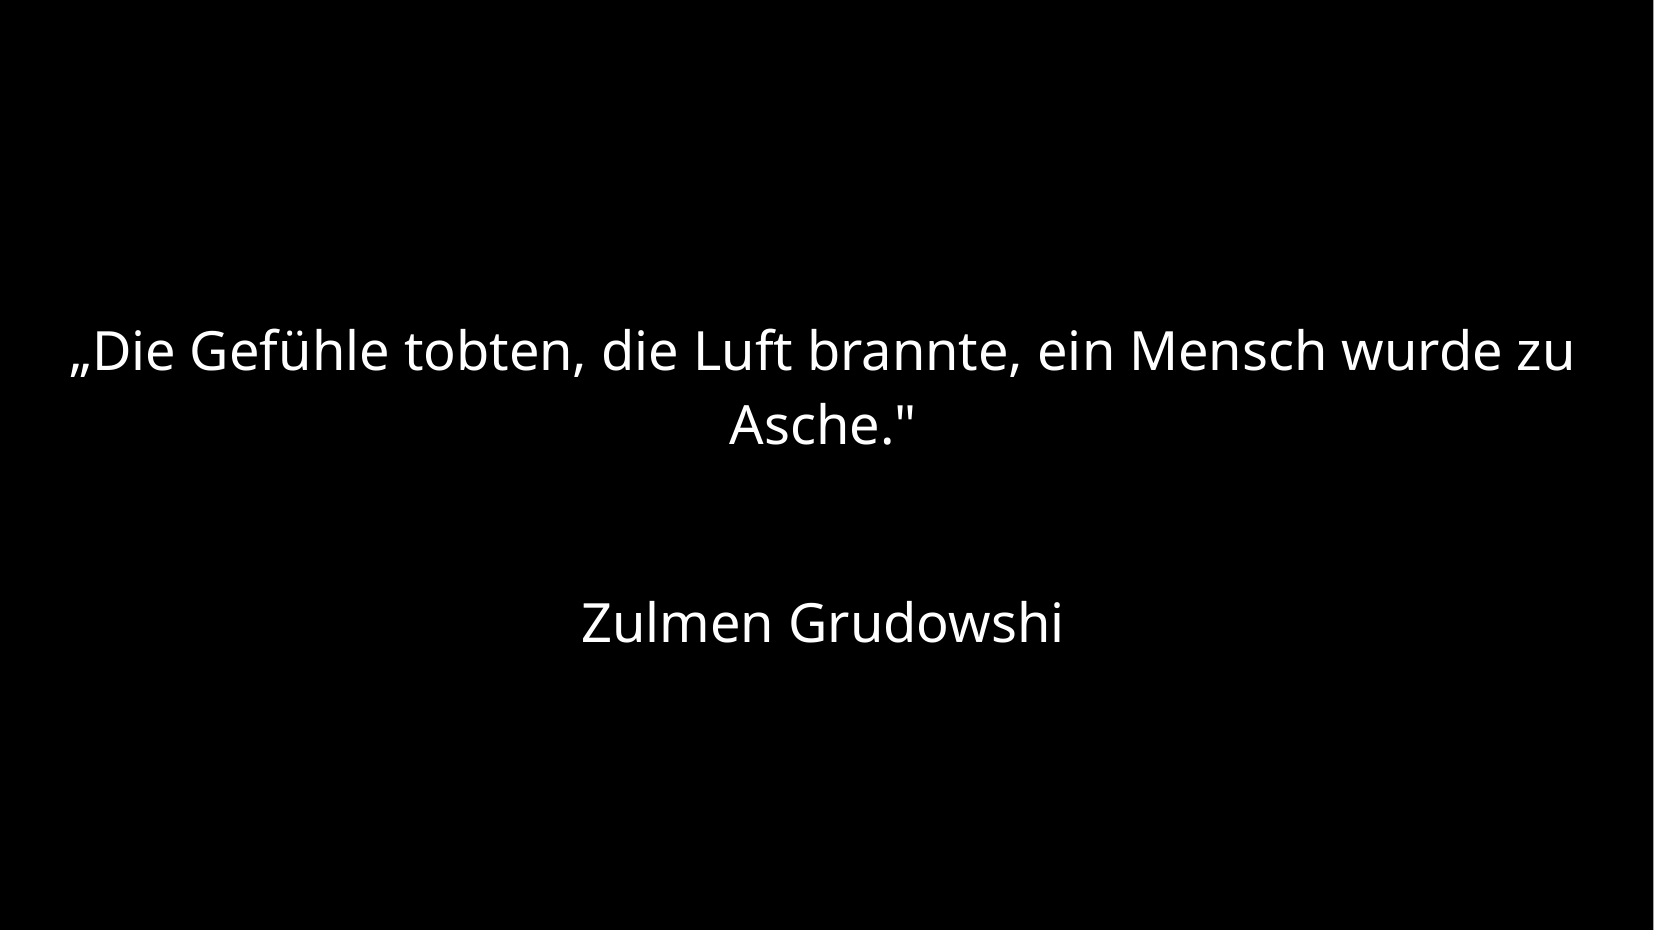

„Die Gefühle tobten, die Luft brannte, ein Mensch wurde zu Asche."
Zulmen Grudowshi